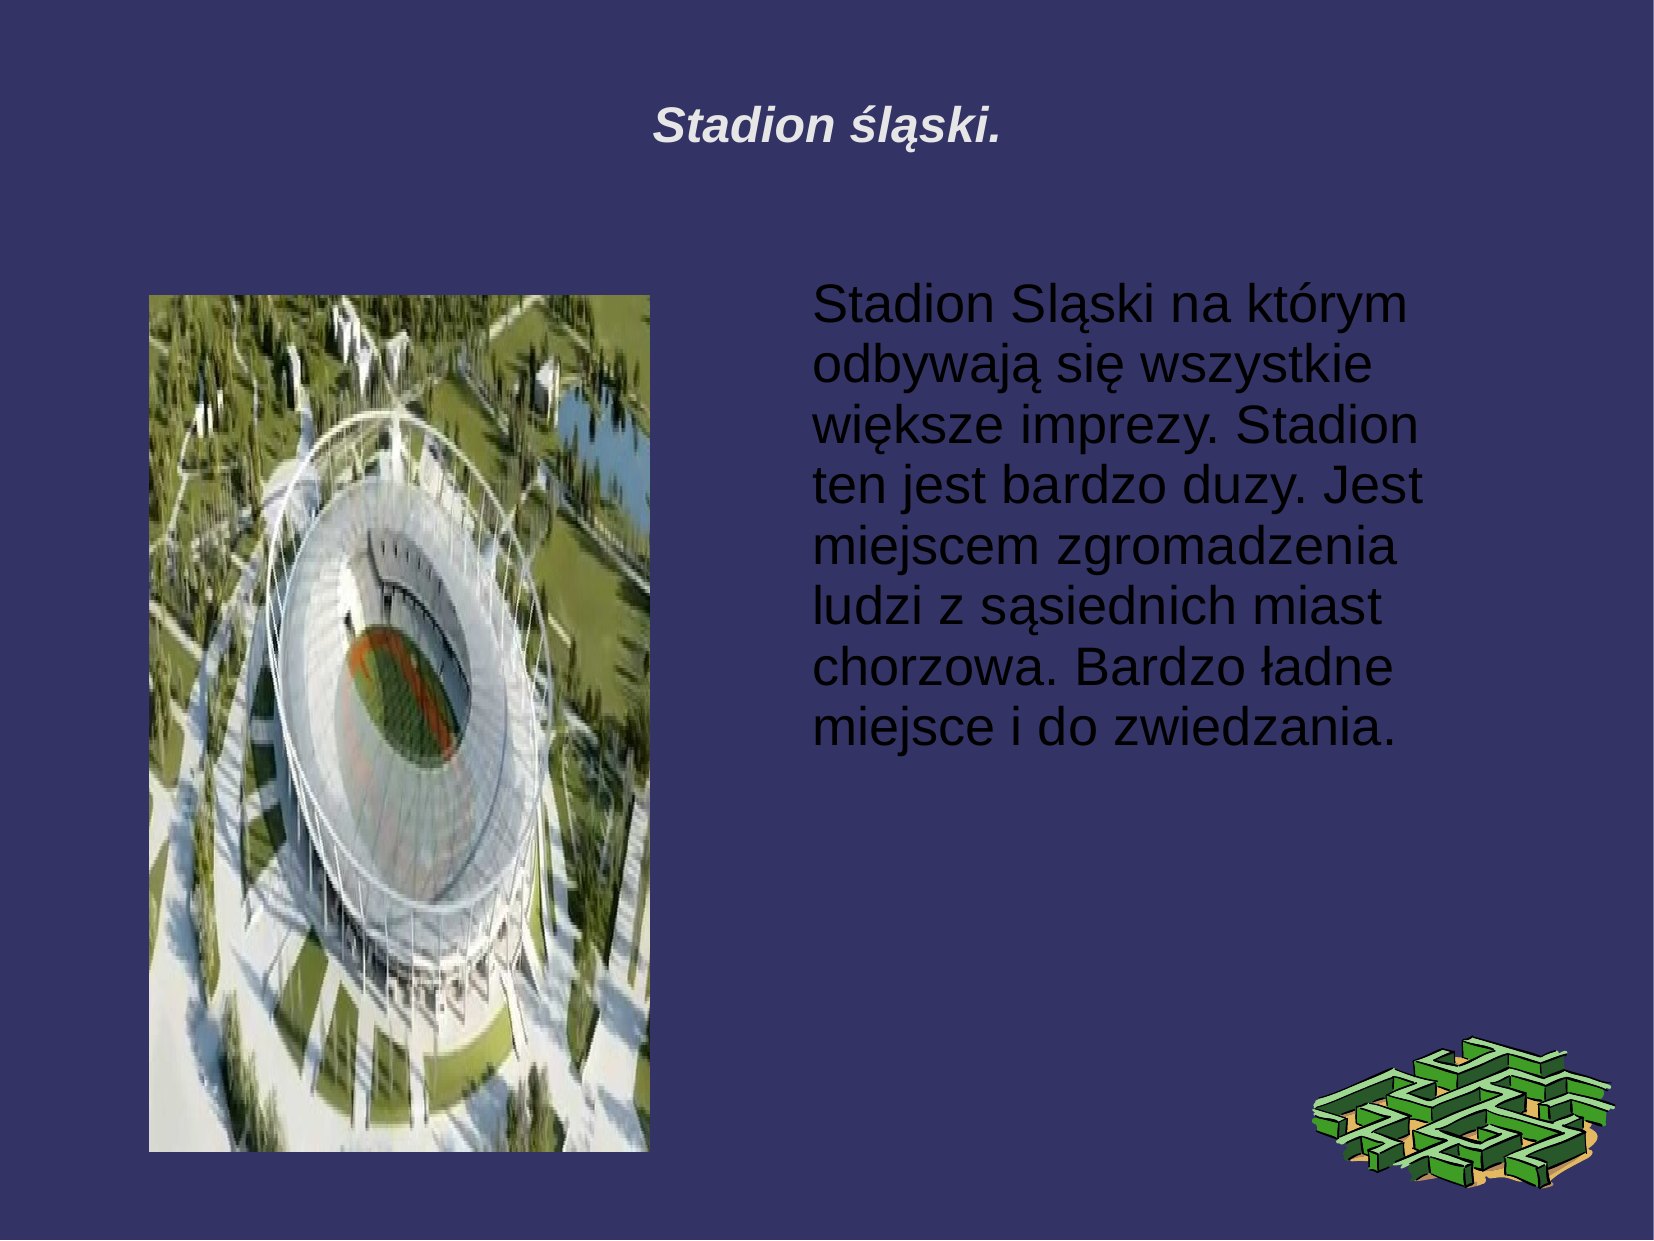

# Stadion śląski.
Stadion Sląski na którym odbywają się wszystkie większe imprezy. Stadion ten jest bardzo duzy. Jest miejscem zgromadzenia ludzi z sąsiednich miast chorzowa. Bardzo ładne miejsce i do zwiedzania.